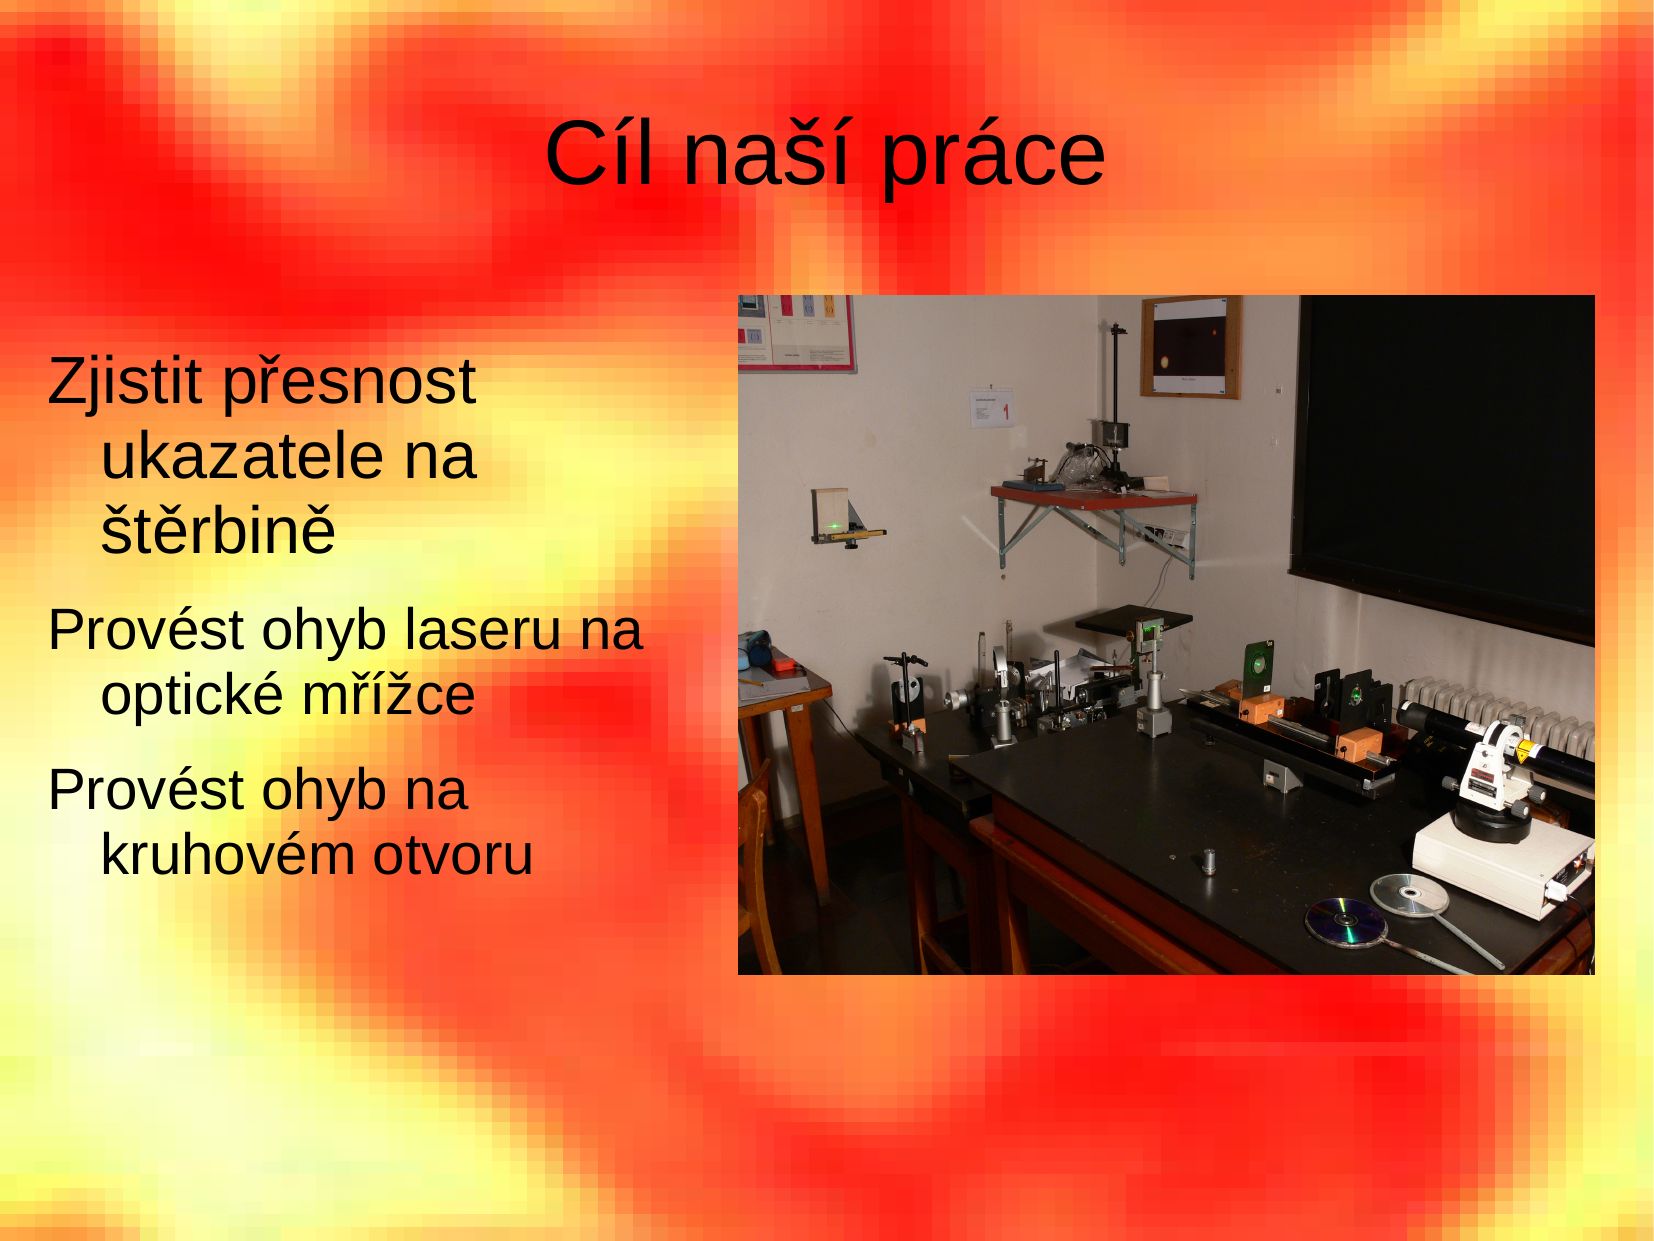

# Cíl naší práce
Zjistit přesnost ukazatele na štěrbině
Provést ohyb laseru na optické mřížce
Provést ohyb na kruhovém otvoru